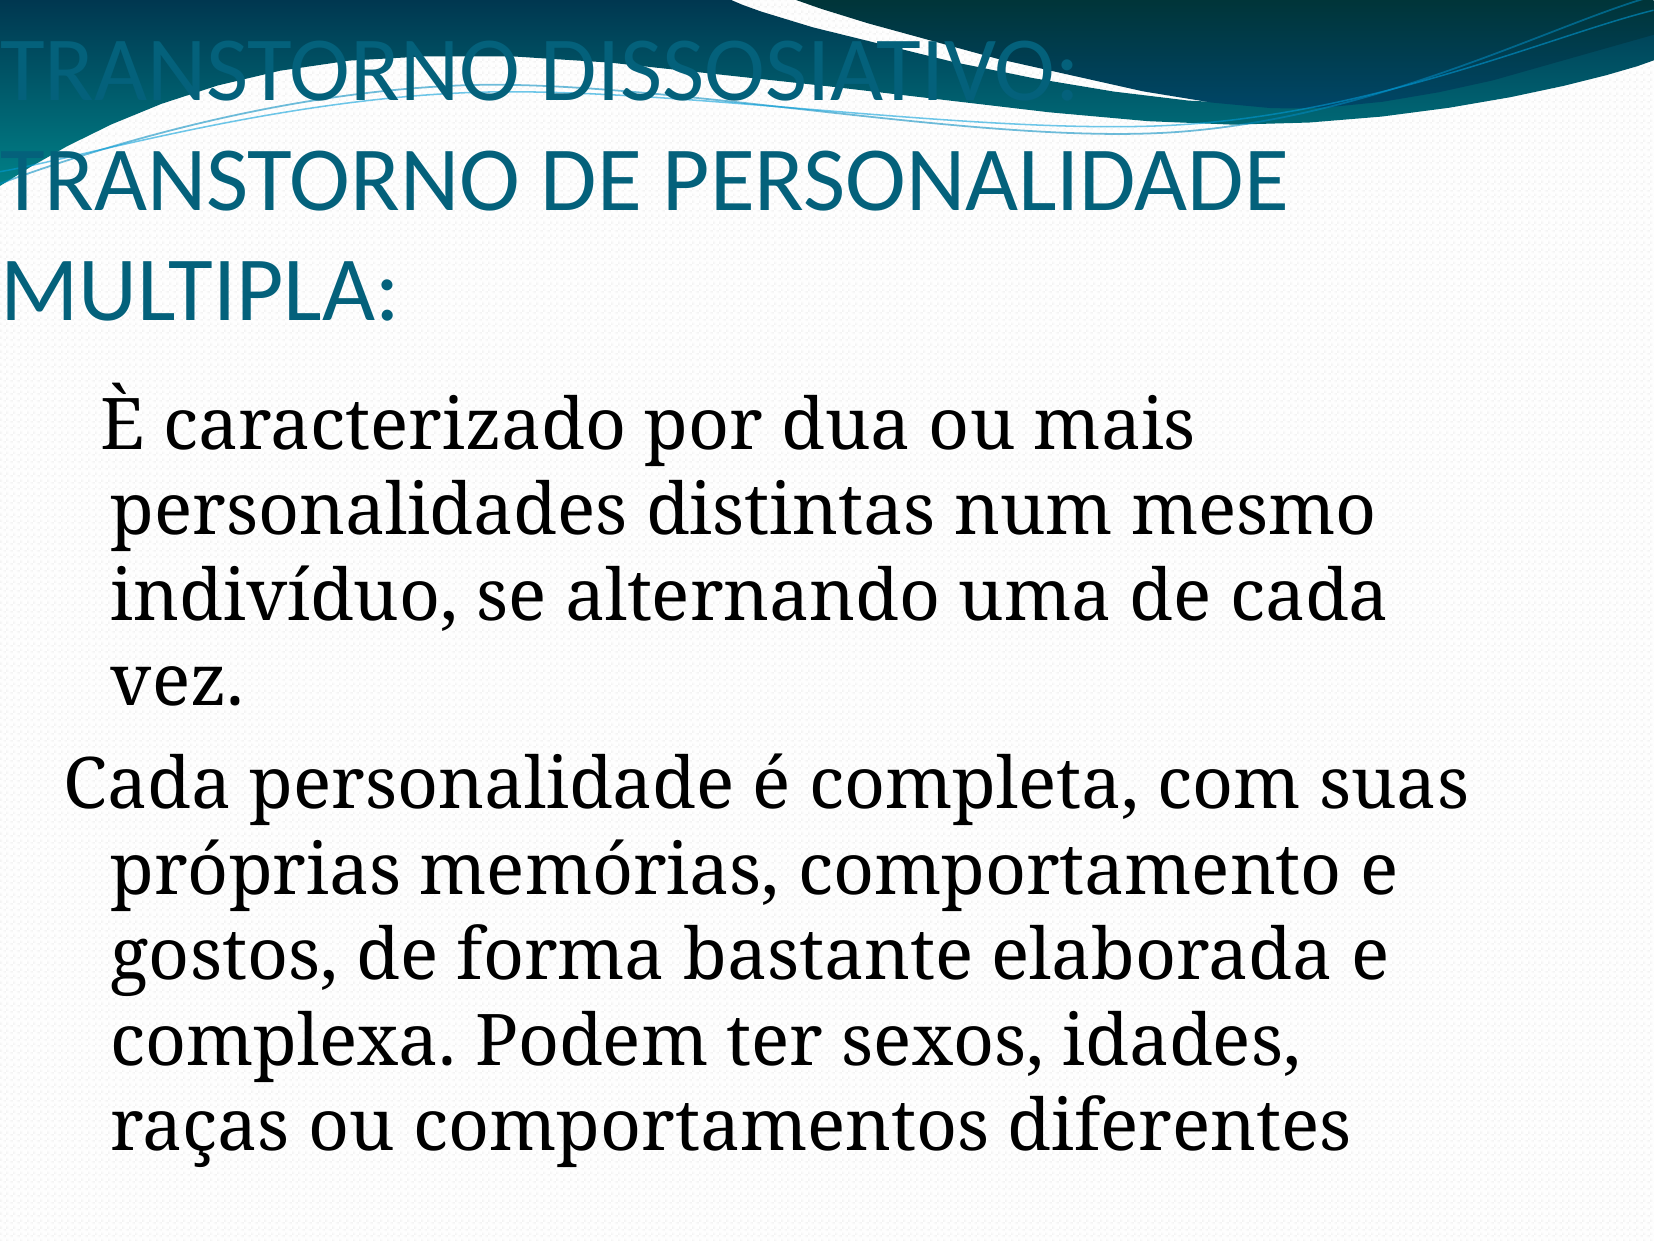

# TRANSTORNO DISSOSIATIVO: TRANSTORNO DE PERSONALIDADE MULTIPLA:
 È caracterizado por dua ou mais personalidades distintas num mesmo indivíduo, se alternando uma de cada vez.
Cada personalidade é completa, com suas próprias memórias, comportamento e gostos, de forma bastante elaborada e complexa. Podem ter sexos, idades, raças ou comportamentos diferentes